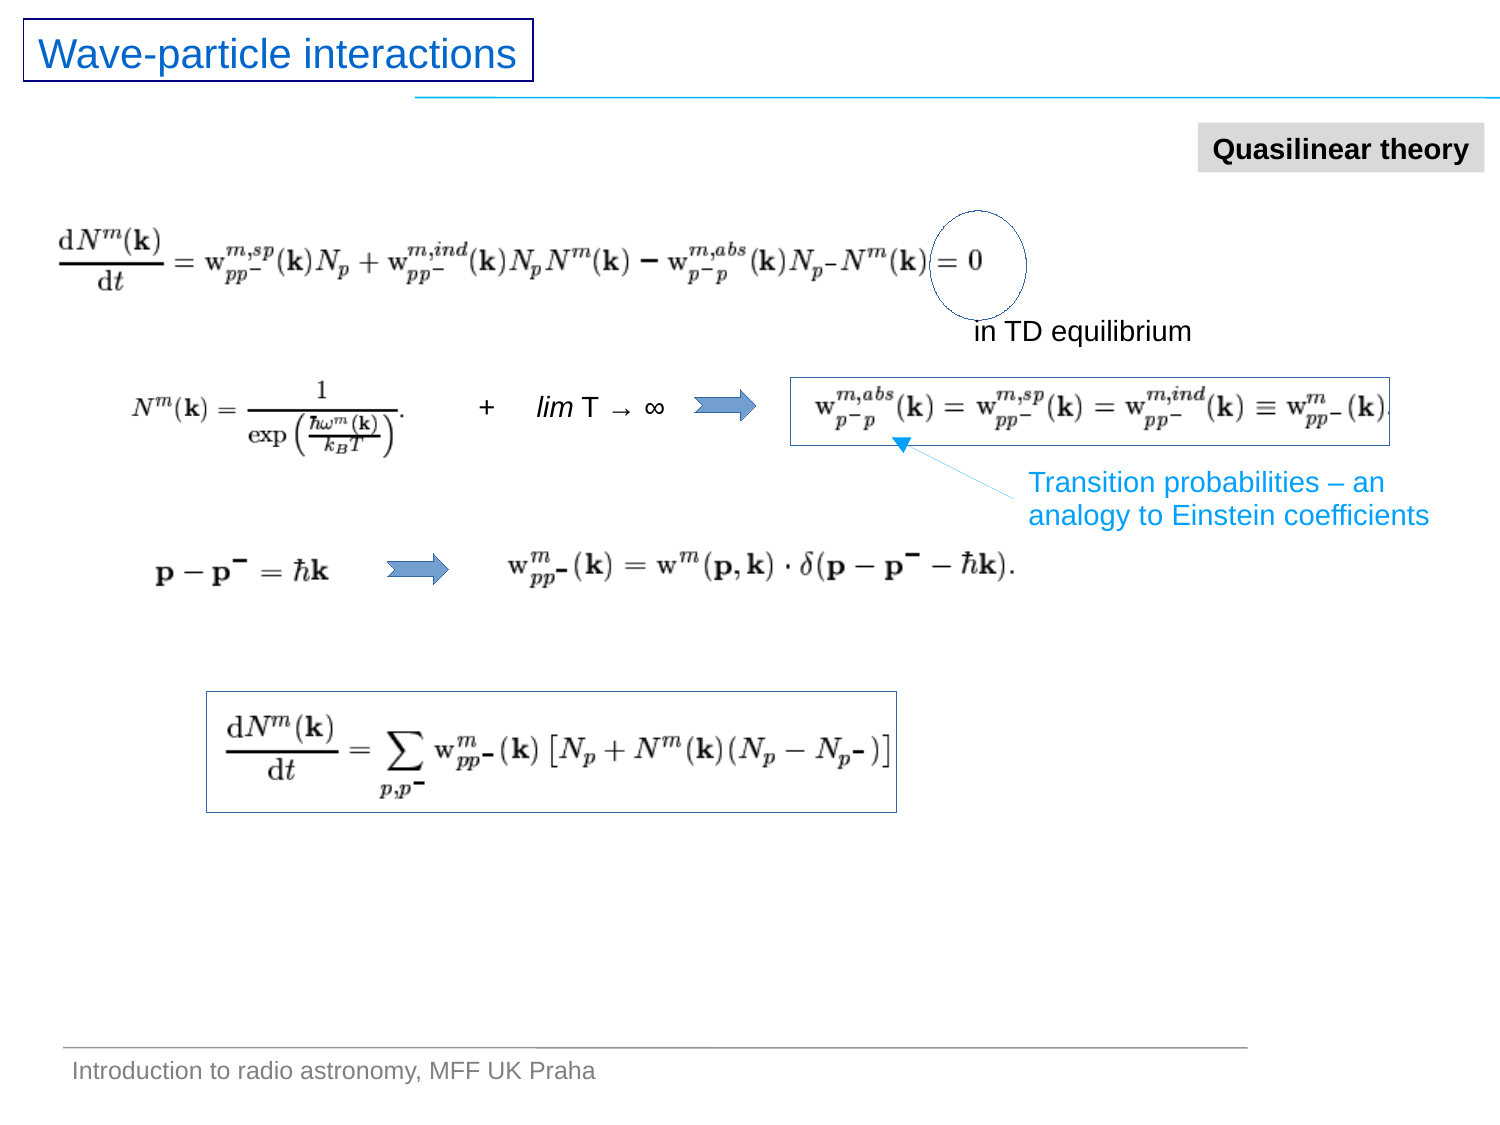

Wave-particle interactions
Quasilinear theory
in TD equilibrium
+ lim T → ∞
Transition probabilities – an
analogy to Einstein coefficients
Introduction to radio astronomy